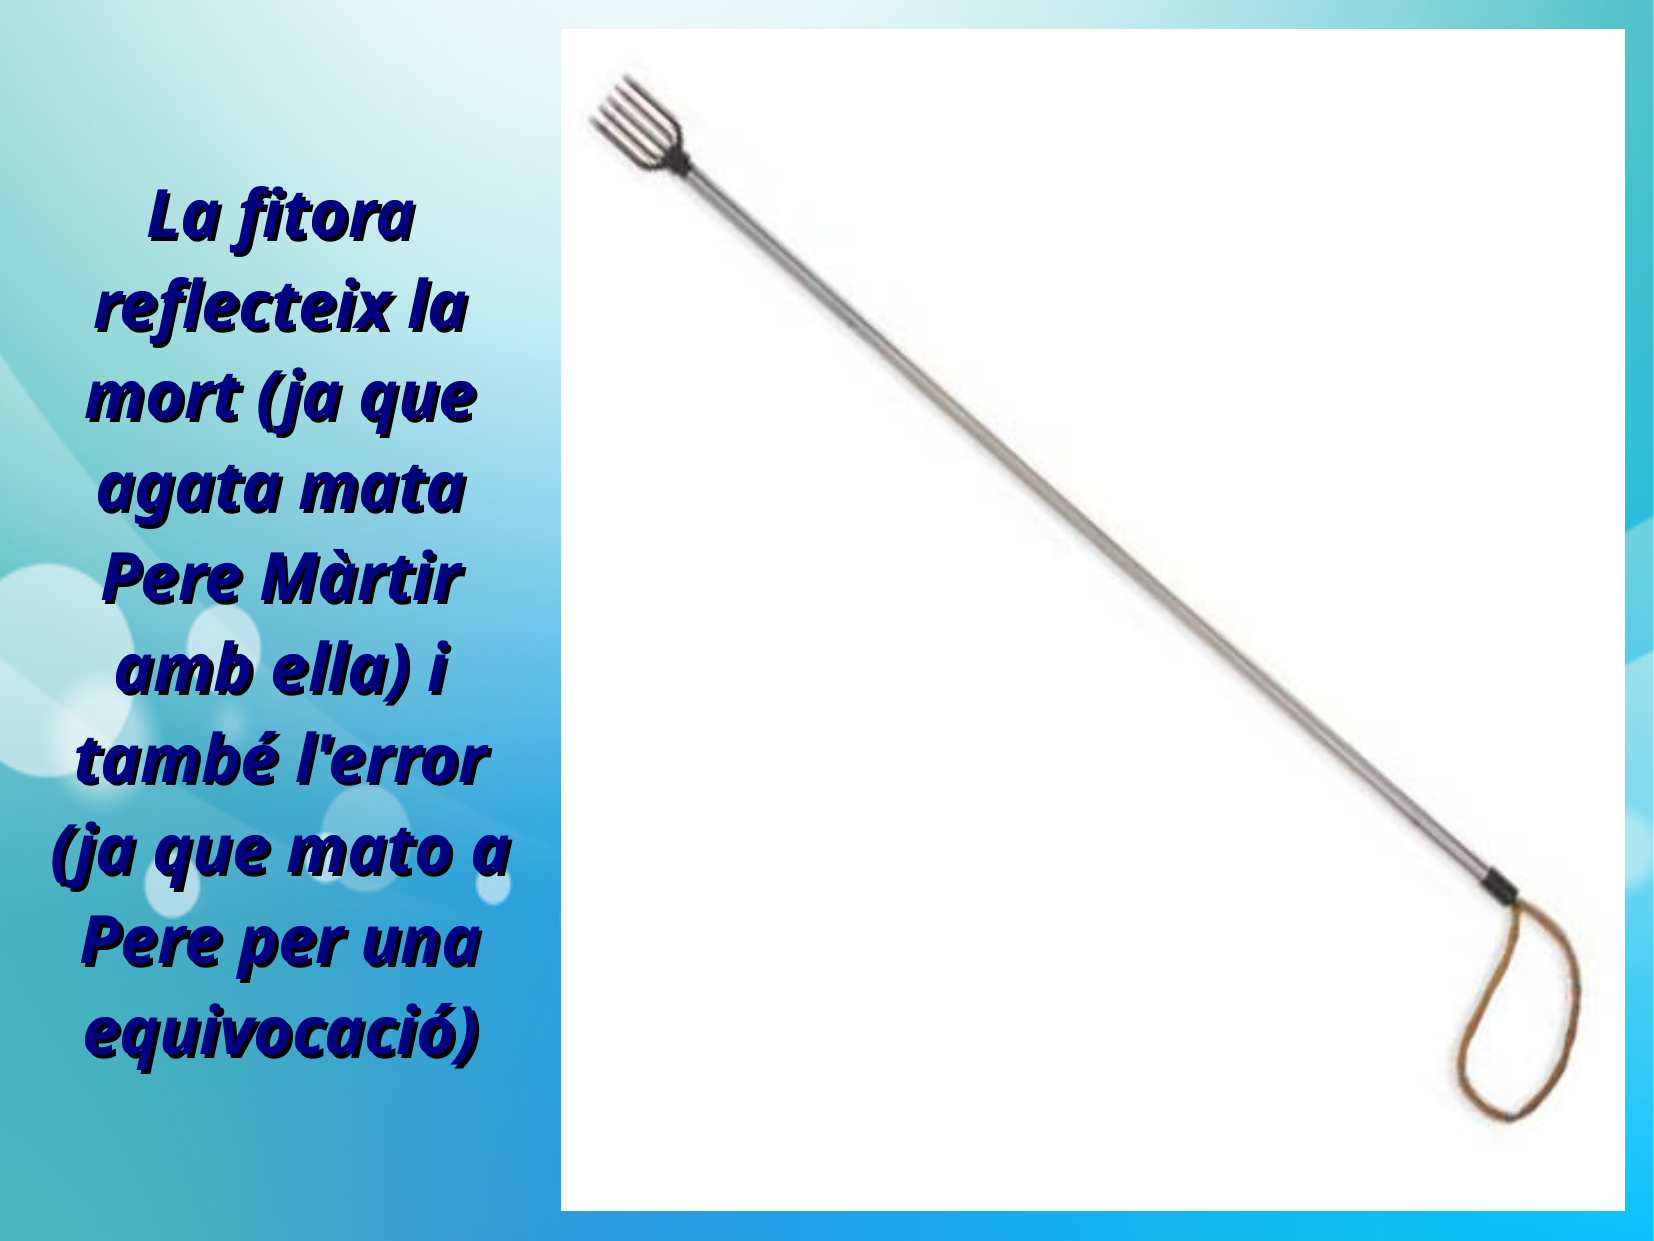

# La fitora reflecteix la mort (ja que agata mata Pere Màrtir amb ella) i també l'error (ja que mato a Pere per una equivocació)